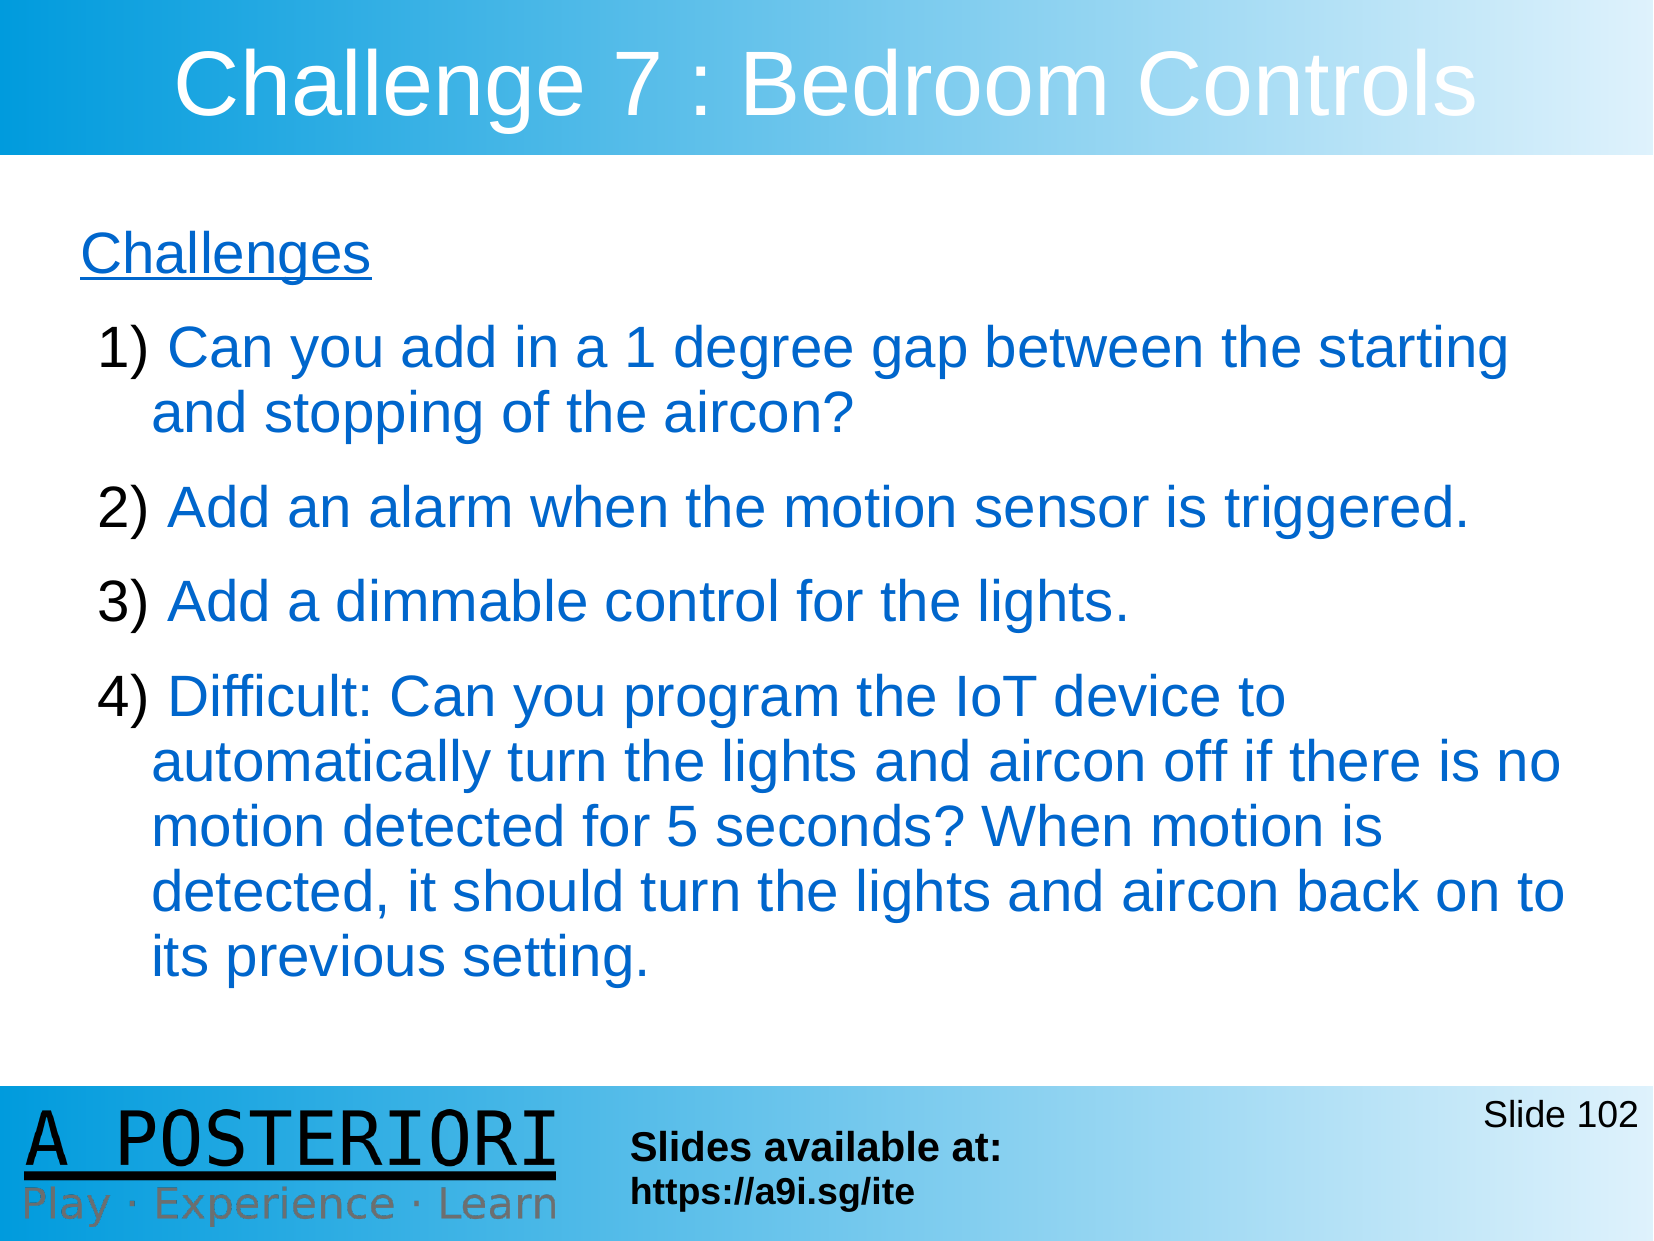

# Challenge 7 : Bedroom Controls
Challenges
 Can you add in a 1 degree gap between the starting and stopping of the aircon?
 Add an alarm when the motion sensor is triggered.
 Add a dimmable control for the lights.
 Difficult: Can you program the IoT device to automatically turn the lights and aircon off if there is no motion detected for 5 seconds? When motion is detected, it should turn the lights and aircon back on to its previous setting.